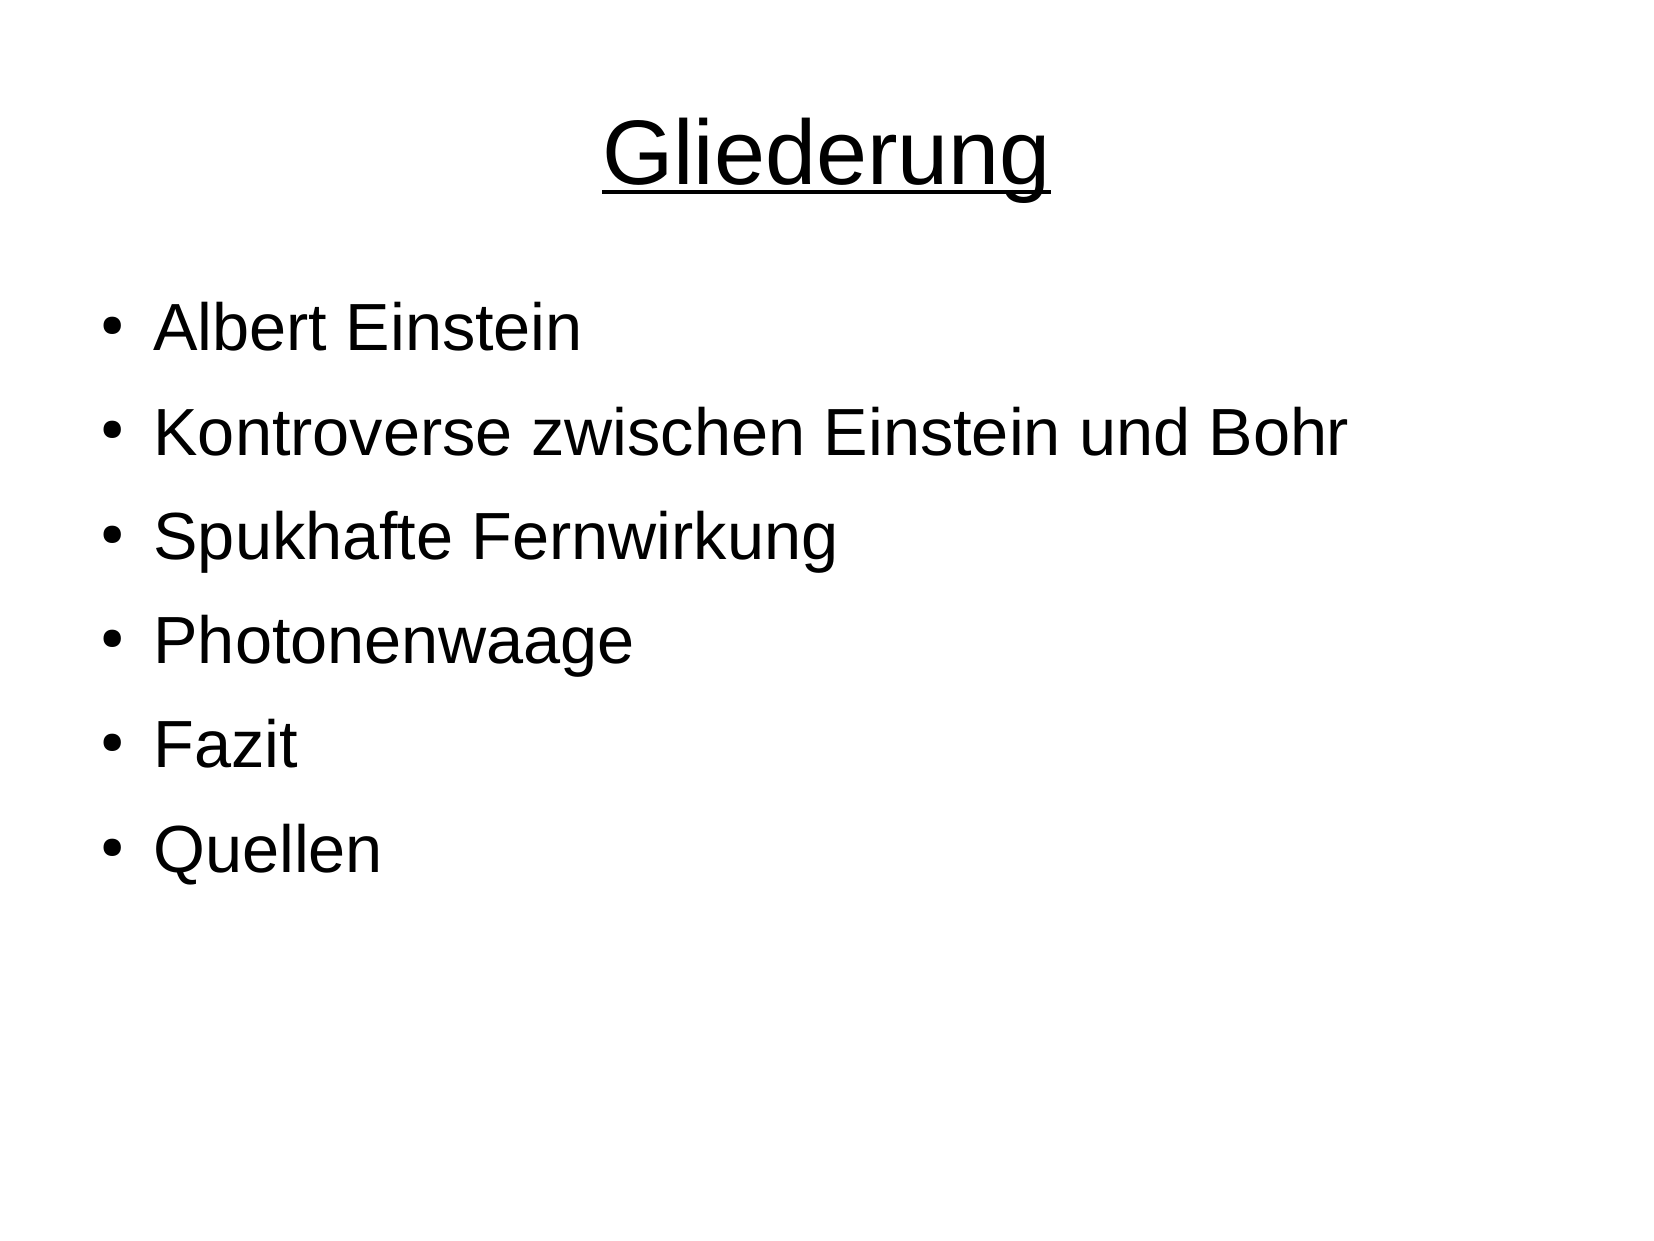

# Gliederung
Albert Einstein
Kontroverse zwischen Einstein und Bohr
Spukhafte Fernwirkung
Photonenwaage
Fazit
Quellen